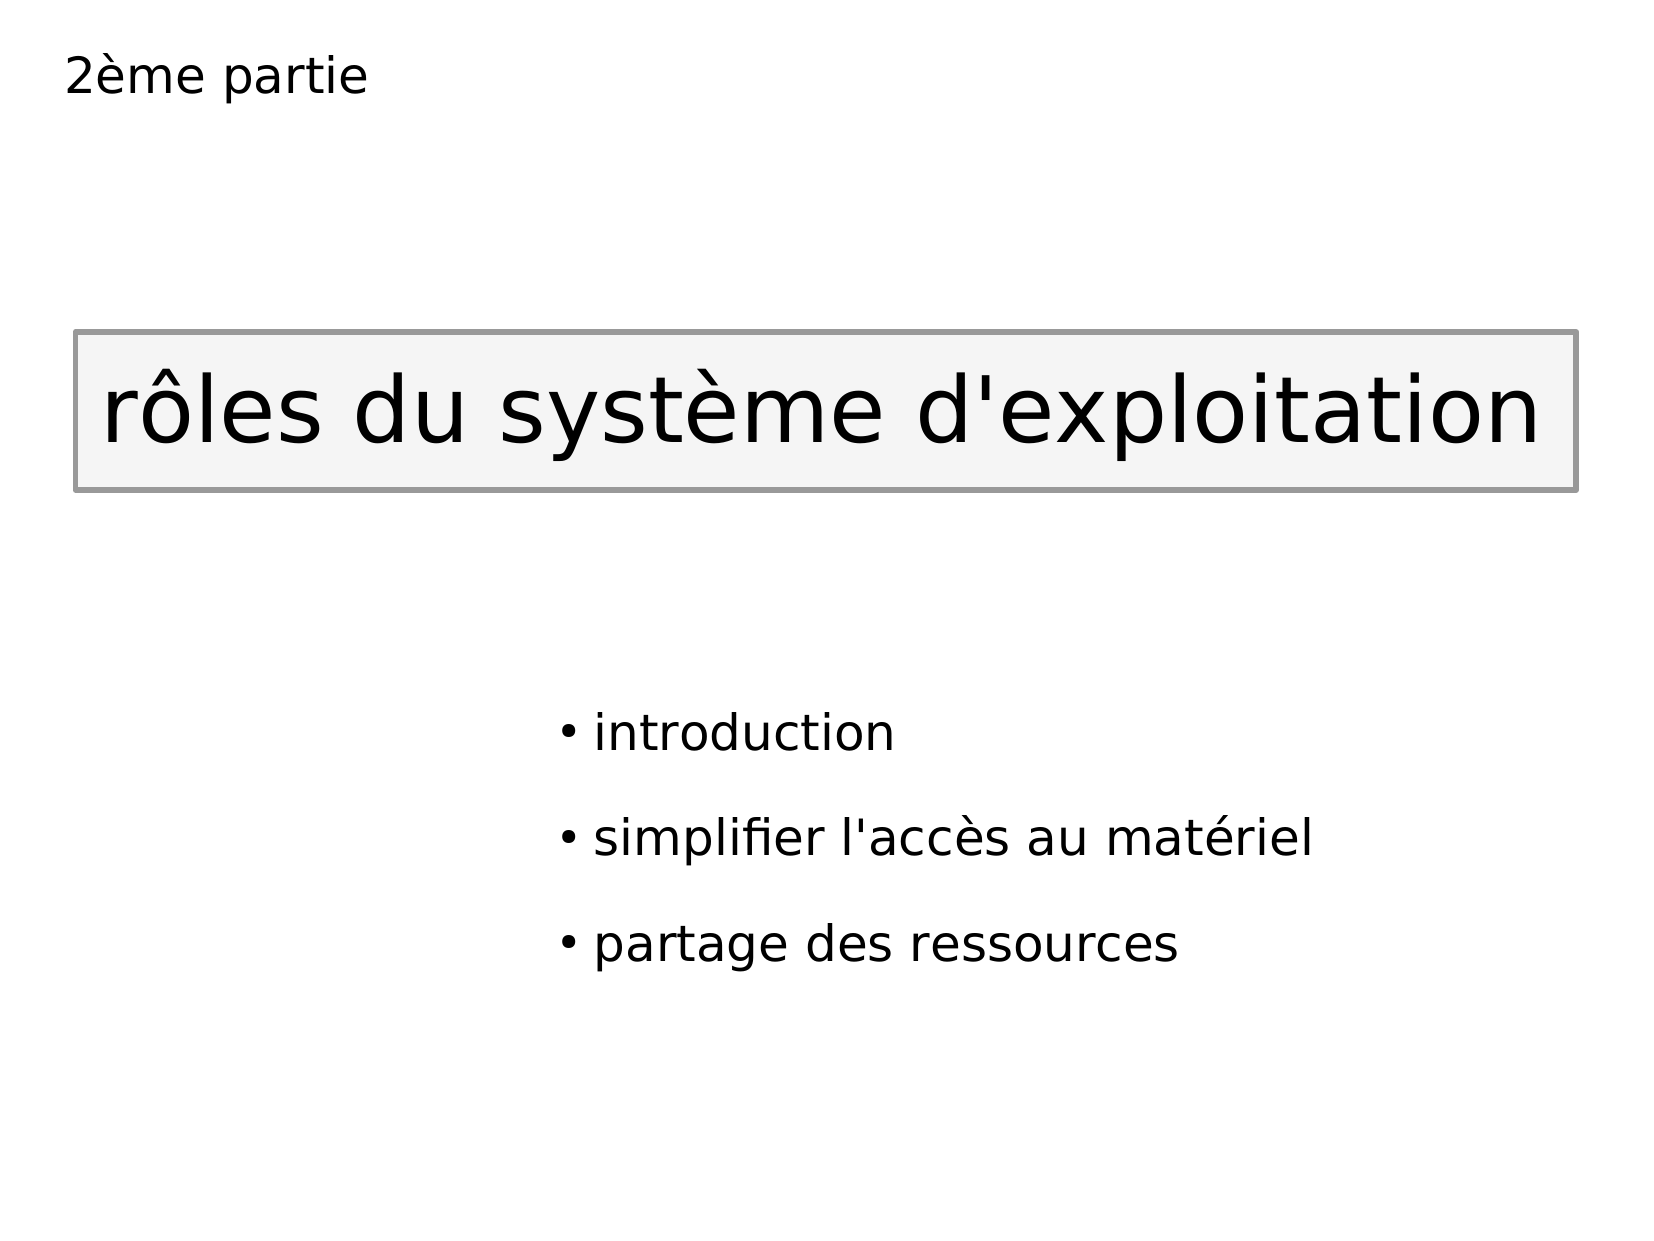

2ème partie
# rôles du système d'exploitation
 introduction
 simplifier l'accès au matériel
 partage des ressources